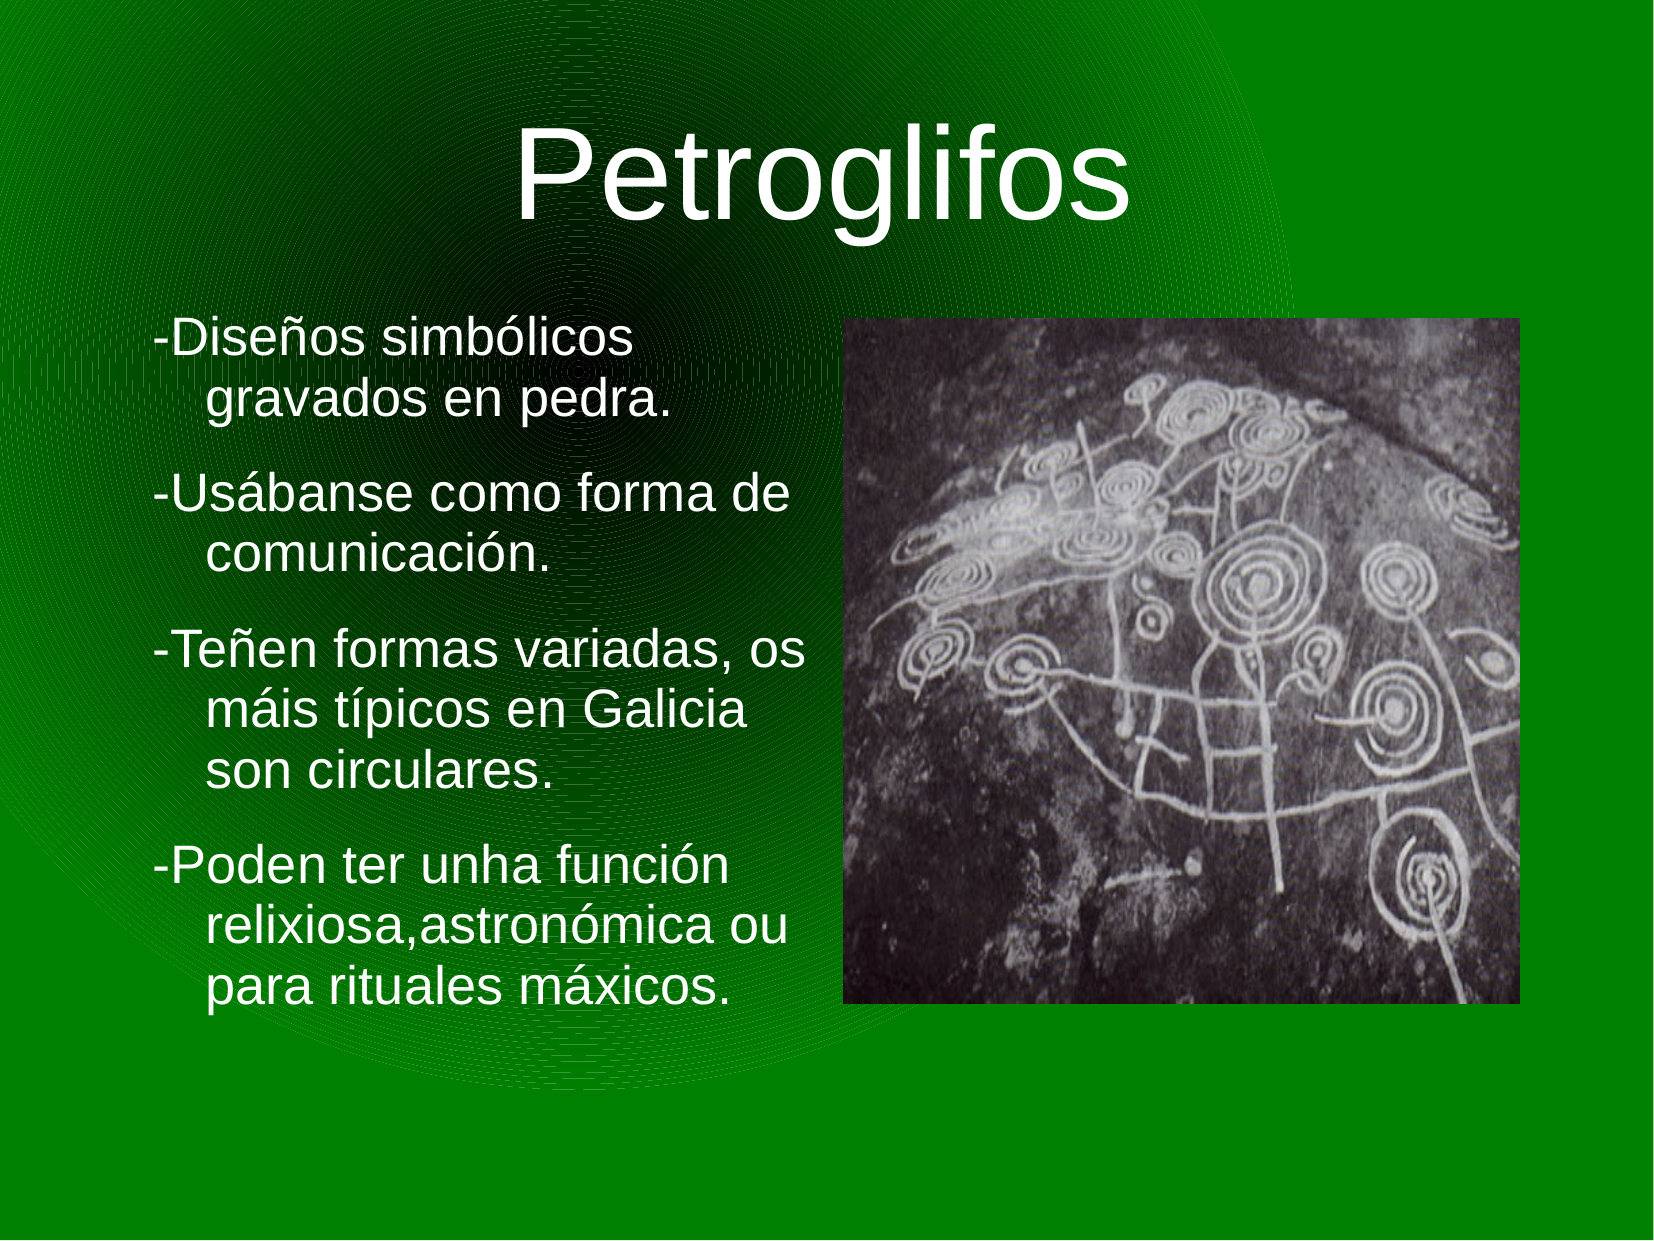

# Petroglifos
-Diseños simbólicos gravados en pedra.
-Usábanse como forma de comunicación.
-Teñen formas variadas, os máis típicos en Galicia son circulares.
-Poden ter unha función relixiosa,astronómica ou para rituales máxicos.